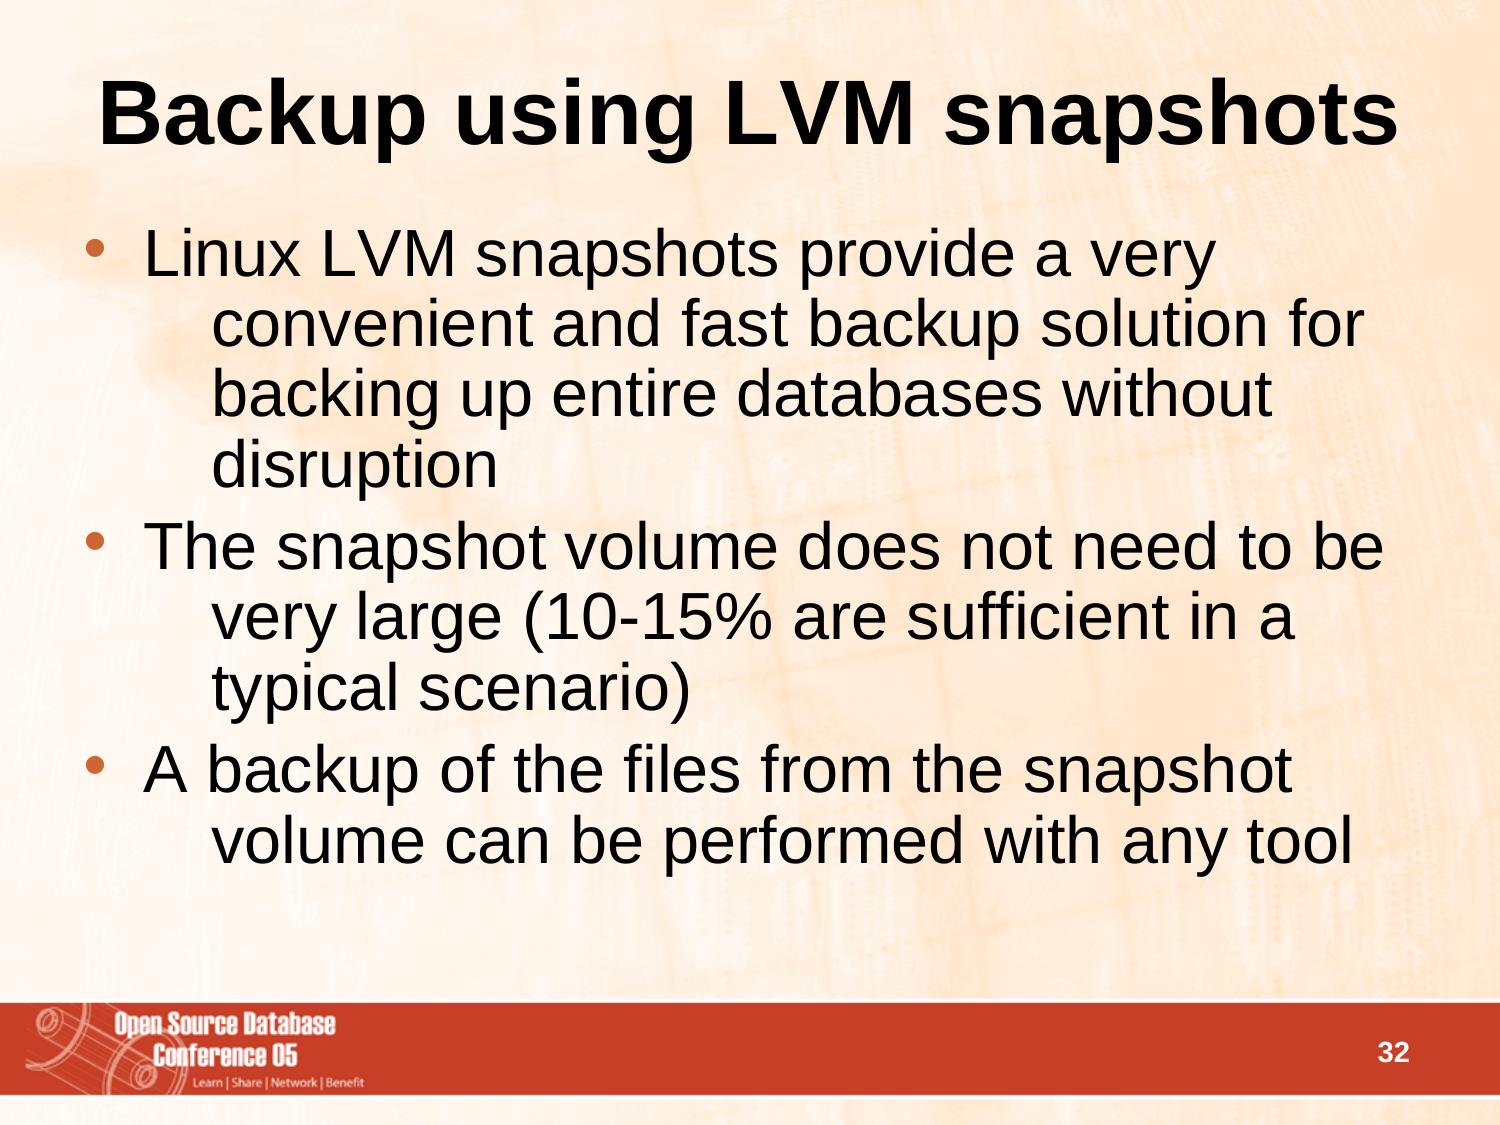

# Backup using LVM snapshots
Linux LVM snapshots provide a very convenient and fast backup solution for backing up entire databases without disruption
The snapshot volume does not need to be very large (10-15% are sufficient in a typical scenario)
A backup of the files from the snapshot volume can be performed with any tool
32